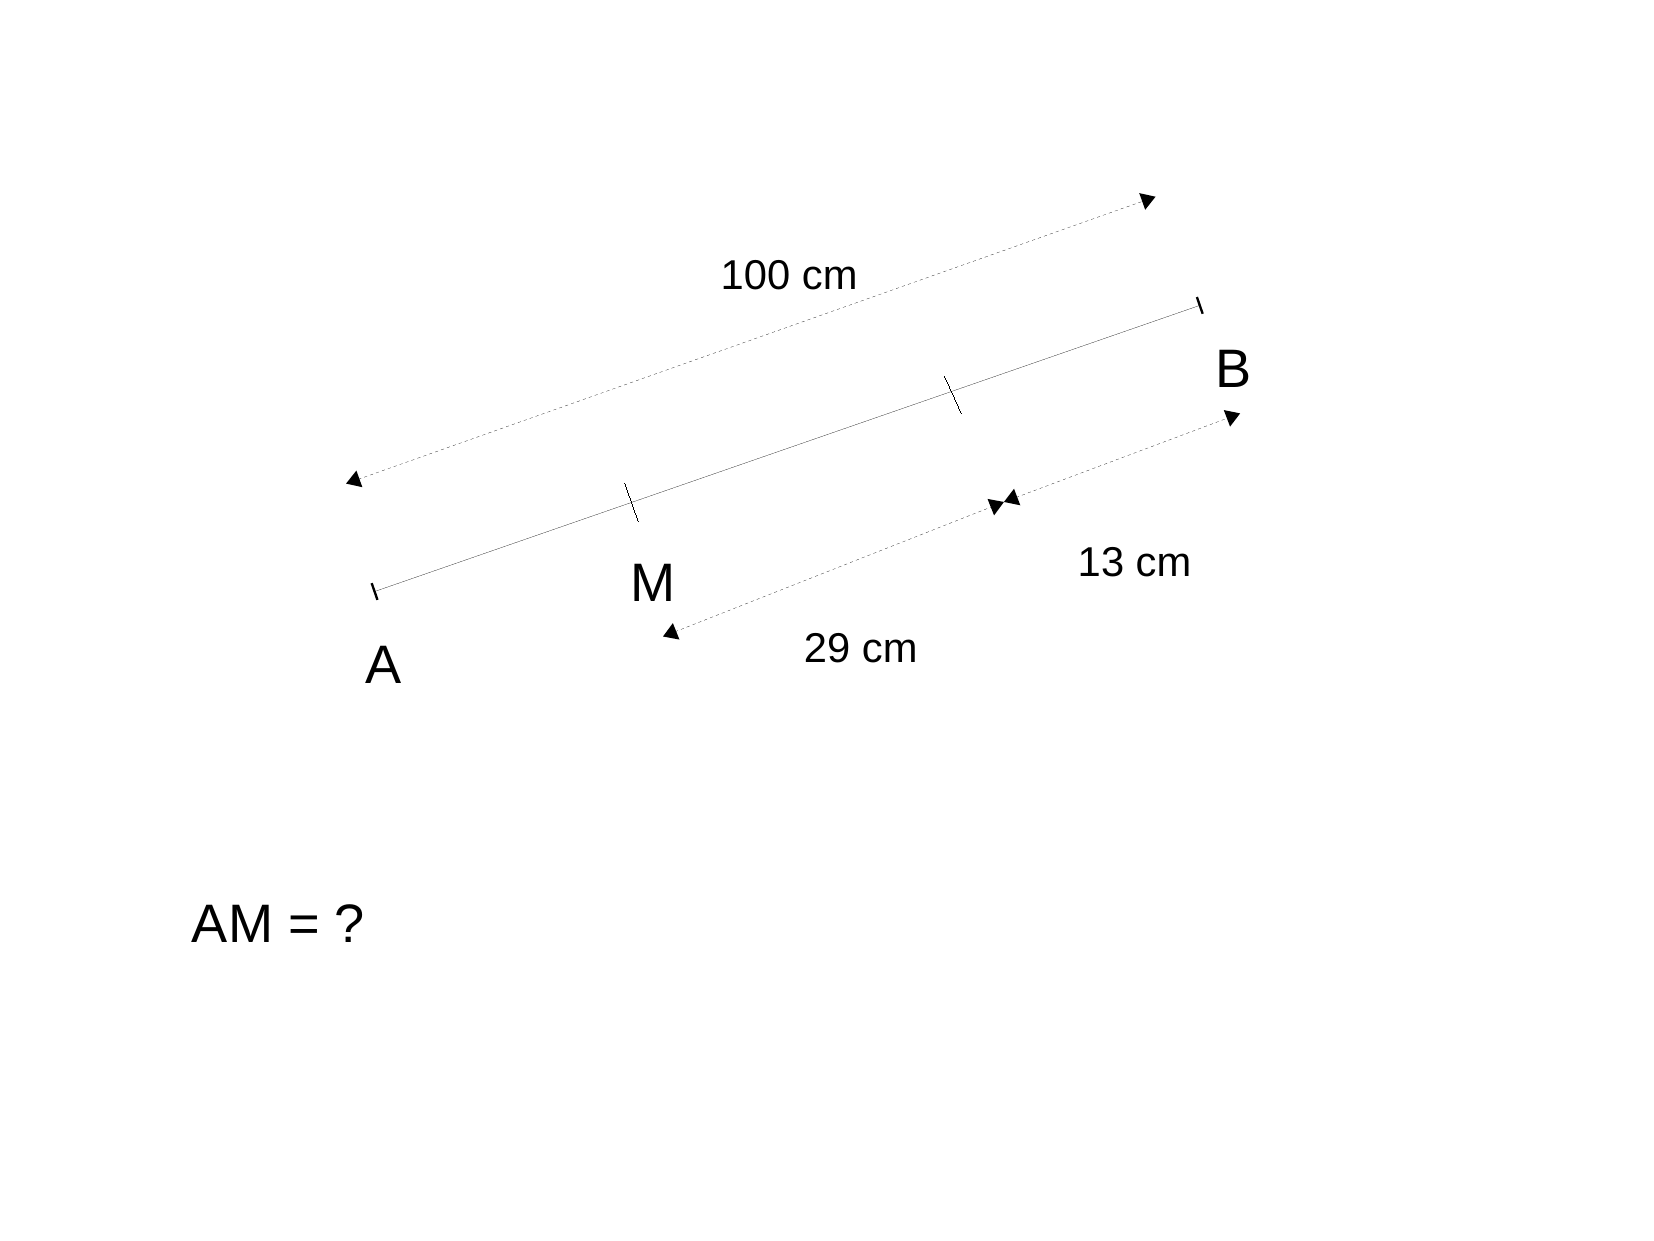

100 cm
B
13 cm
M
29 cm
A
AM = ?